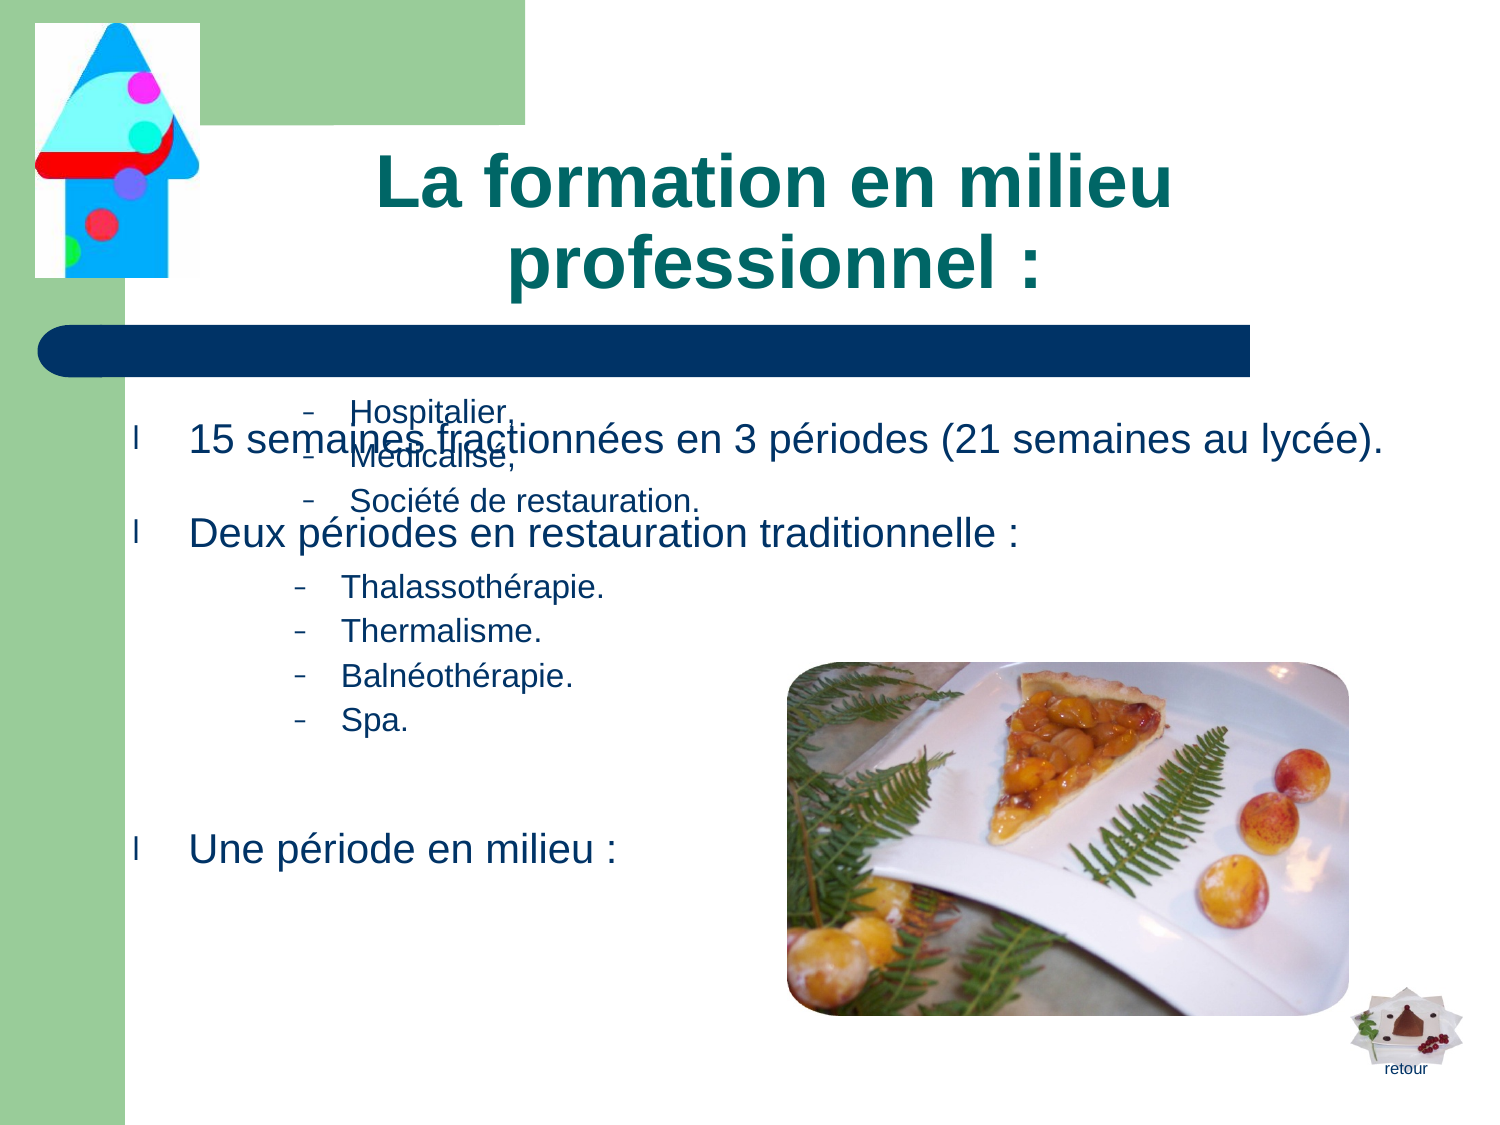

# La formation en milieu professionnel :
Hospitalier,
Médicalisé,
Société de restauration.
15 semaines fractionnées en 3 périodes (21 semaines au lycée).
Deux périodes en restauration traditionnelle :
Thalassothérapie.
Thermalisme.
Balnéothérapie.
Spa.
Une période en milieu :
retour